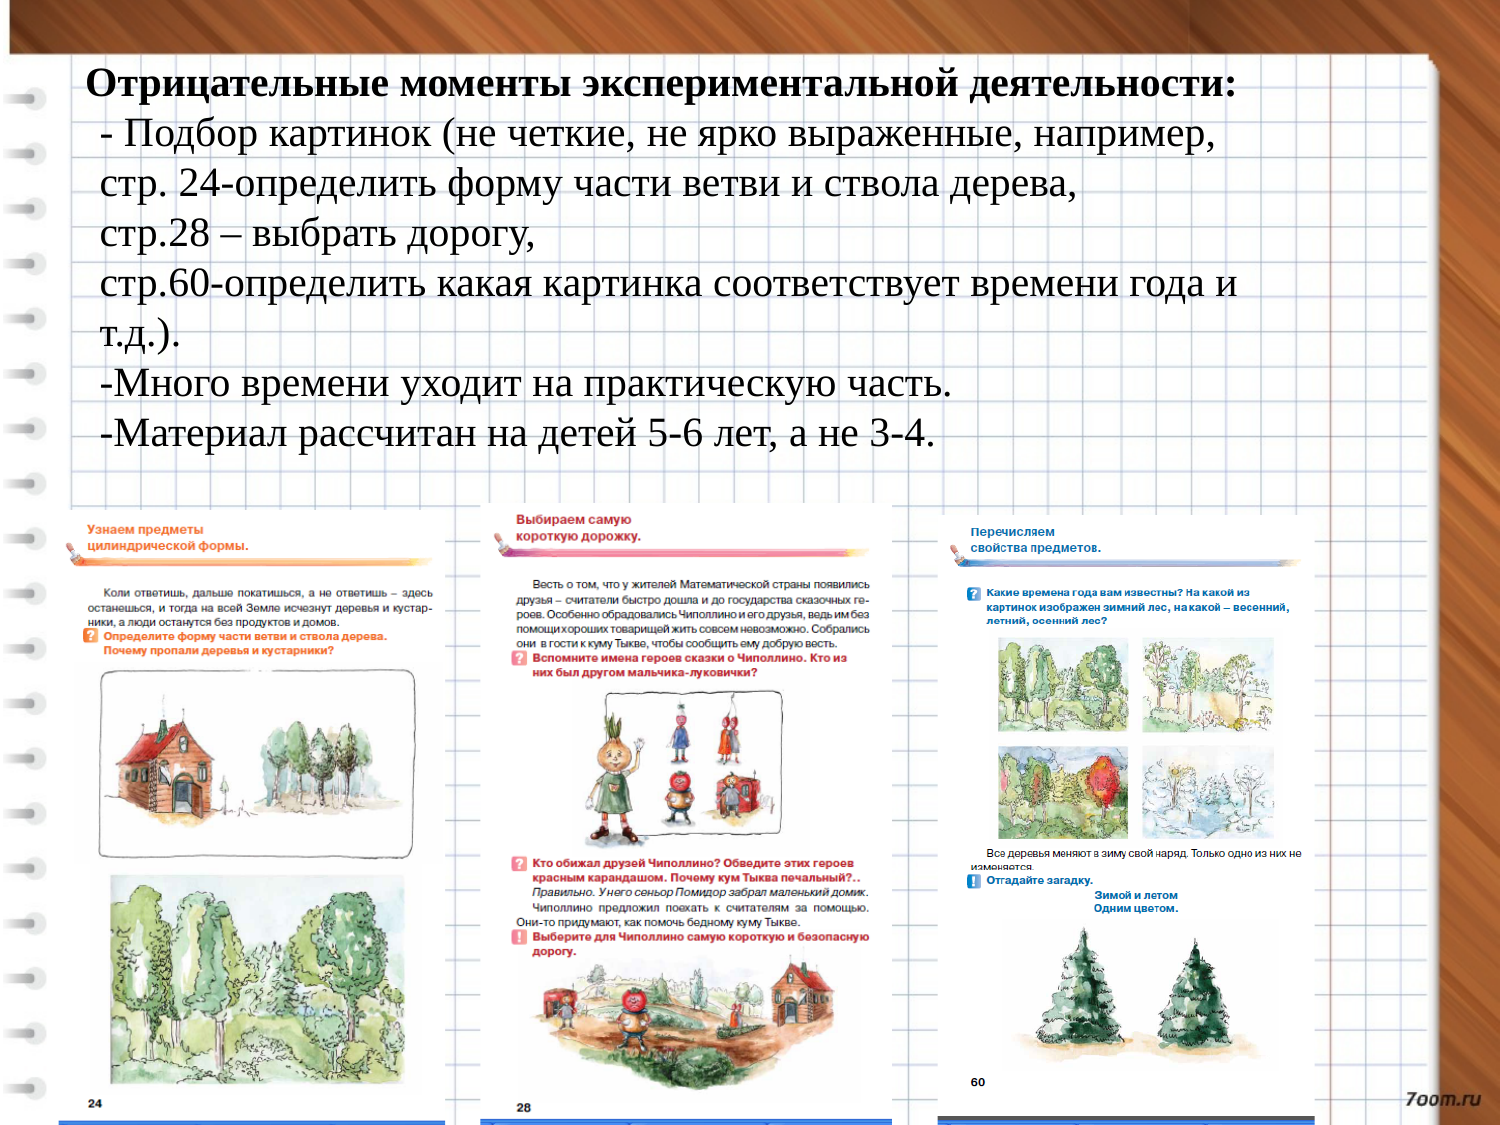

# Отрицательные моменты экспериментальной деятельности: - Подбор картинок (не четкие, не ярко выраженные, например, стр. 24-определить форму части ветви и ствола дерева, стр.28 – выбрать дорогу, стр.60-определить какая картинка соответствует времени года и т.д.). -Много времени уходит на практическую часть. -Материал рассчитан на детей 5-6 лет, а не 3-4.